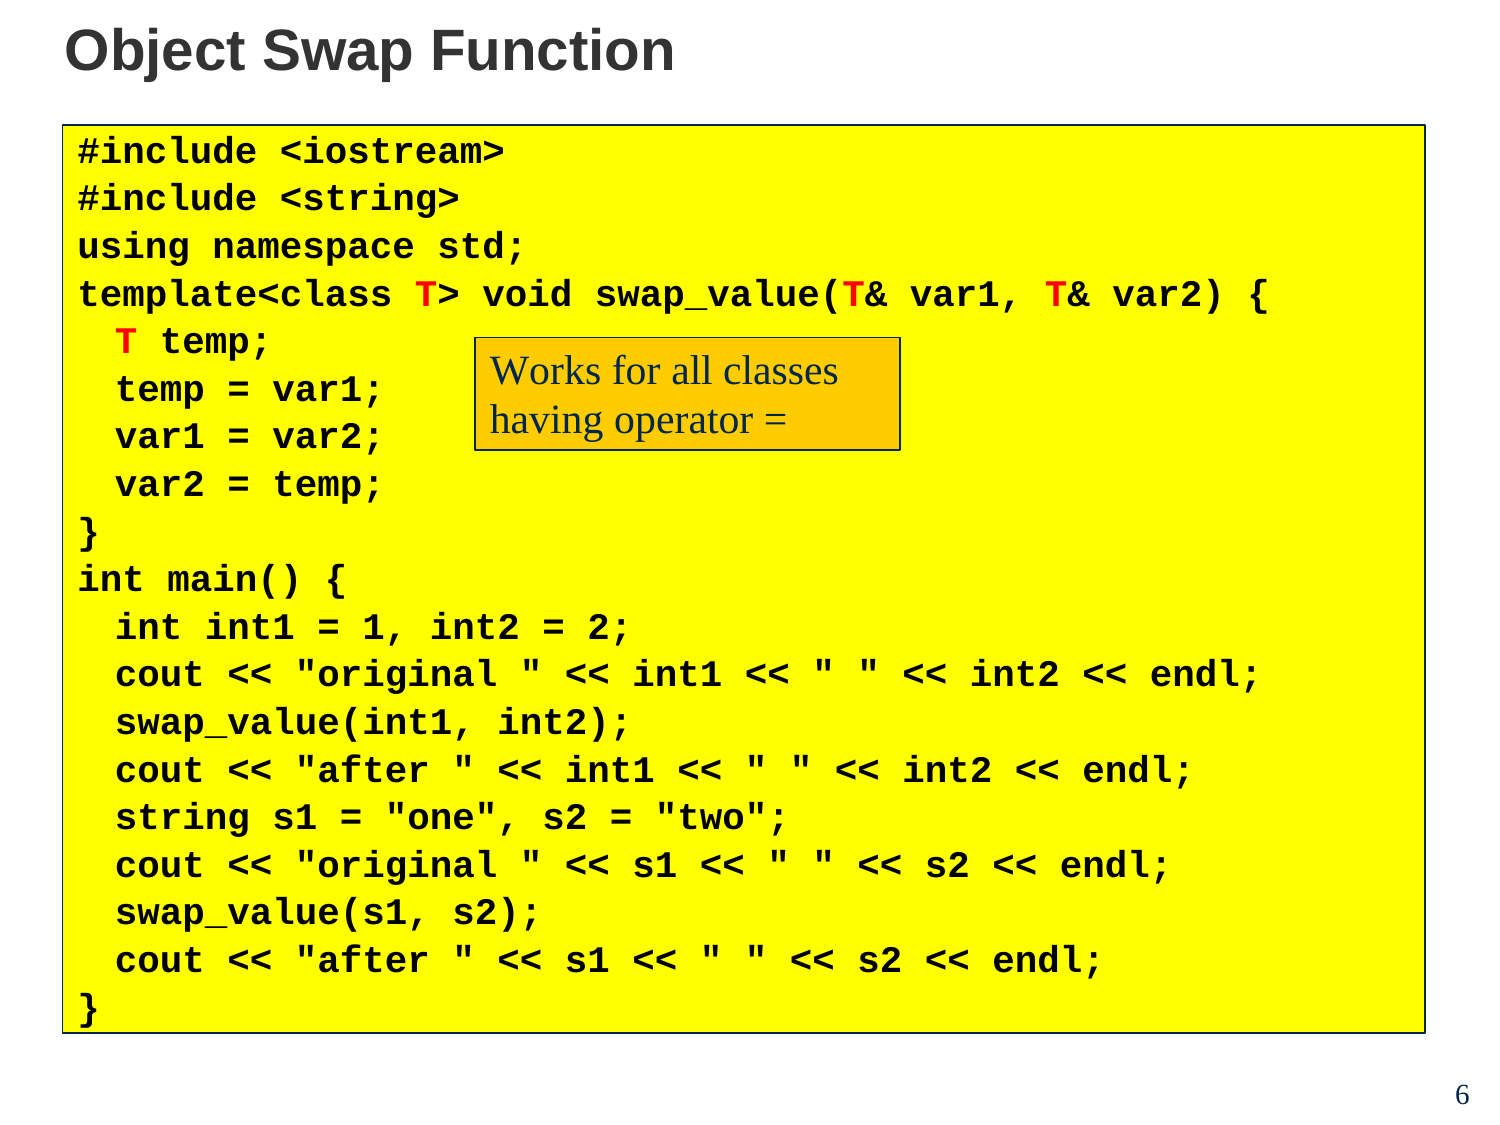

# Object Swap Function
#include <iostream>
#include <string>
using namespace std;
template<class T> void swap_value(T& var1, T& var2) {
	T temp;
	temp = var1;
	var1 = var2;
	var2 = temp;
}
int main() {
	int int1 = 1, int2 = 2;
	cout << "original " << int1 << " " << int2 << endl;
	swap_value(int1, int2);
	cout << "after " << int1 << " " << int2 << endl;
	string s1 = "one", s2 = "two";
	cout << "original " << s1 << " " << s2 << endl;
	swap_value(s1, s2);
	cout << "after " << s1 << " " << s2 << endl;
}
Works for all classes having operator =